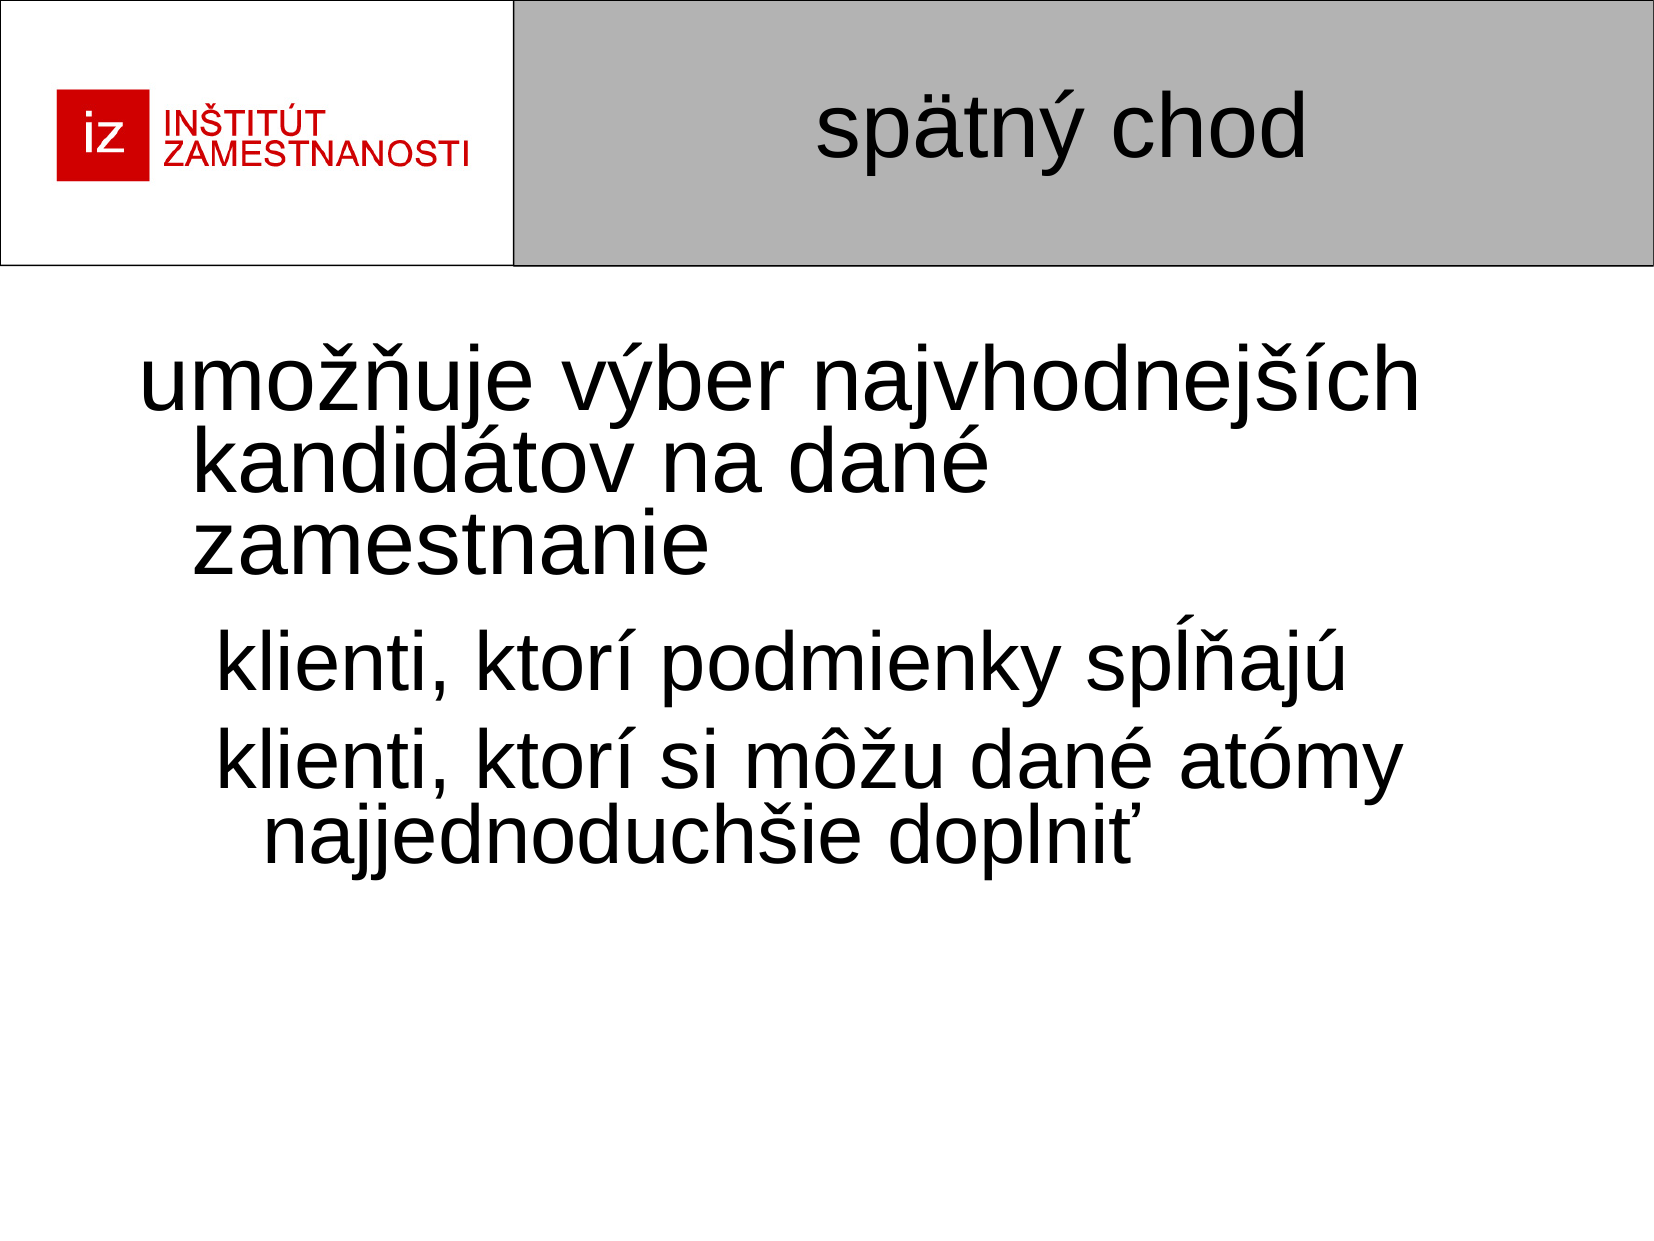

# spätný chod
umožňuje výber najvhodnejších kandidátov na dané zamestnanie
klienti, ktorí podmienky spĺňajú
klienti, ktorí si môžu dané atómy najjednoduchšie doplniť